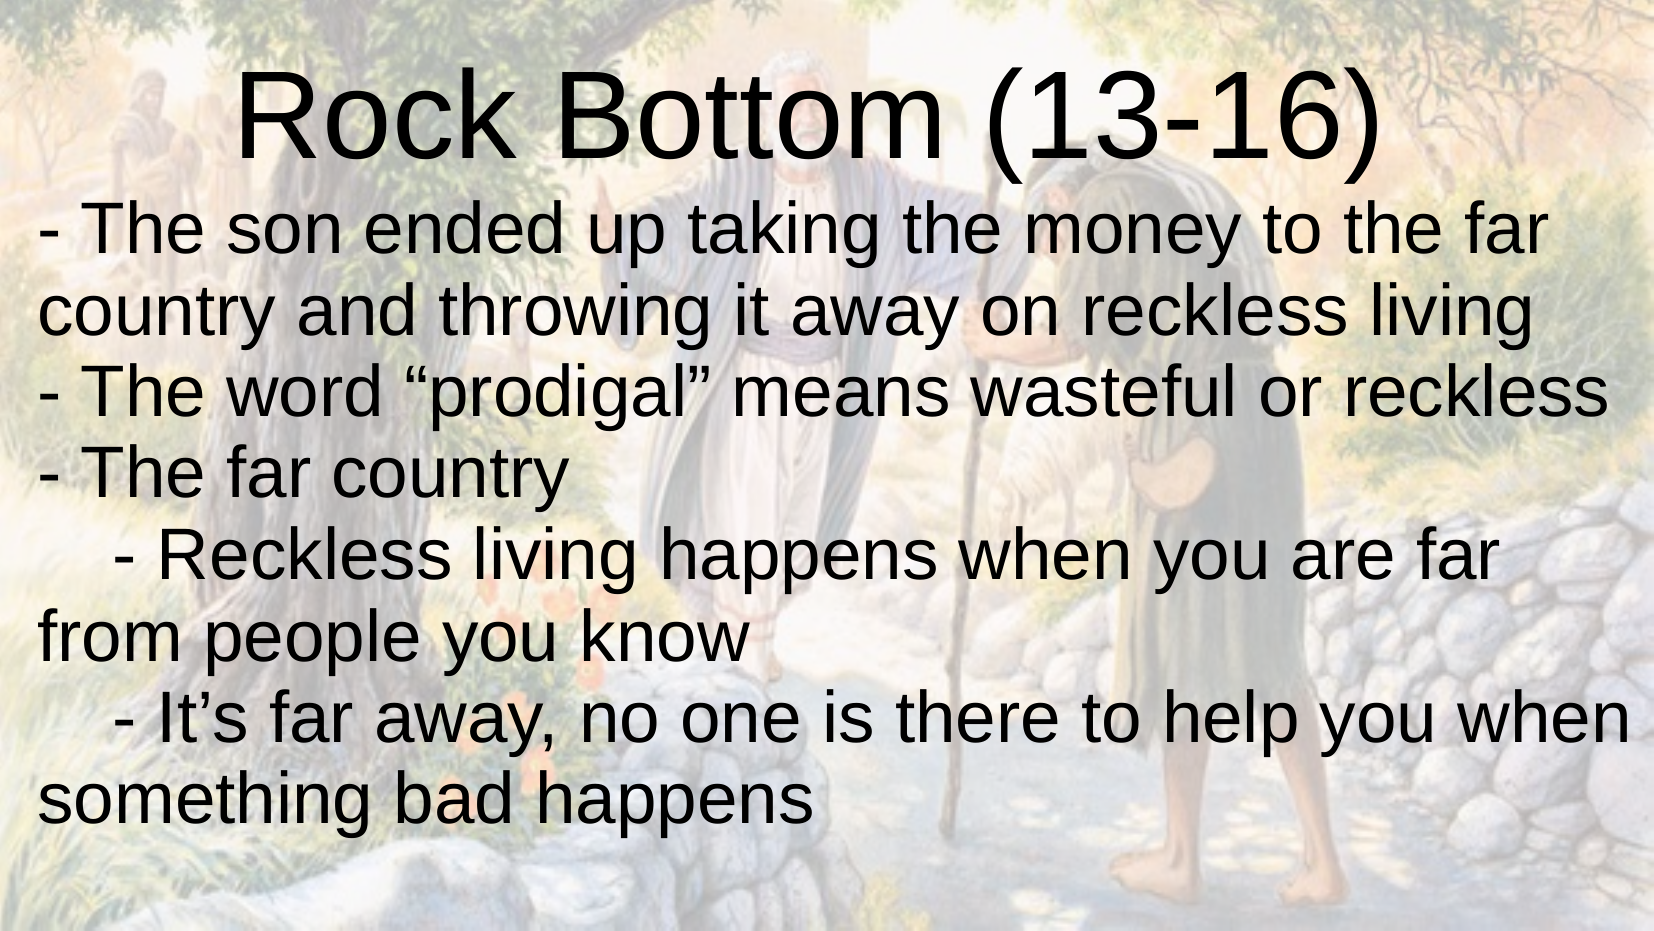

# Rock Bottom (13-16)
- The son ended up taking the money to the far country and throwing it away on reckless living
- The word “prodigal” means wasteful or reckless
- The far country
	- Reckless living happens when you are far from people you know
	- It’s far away, no one is there to help you when something bad happens